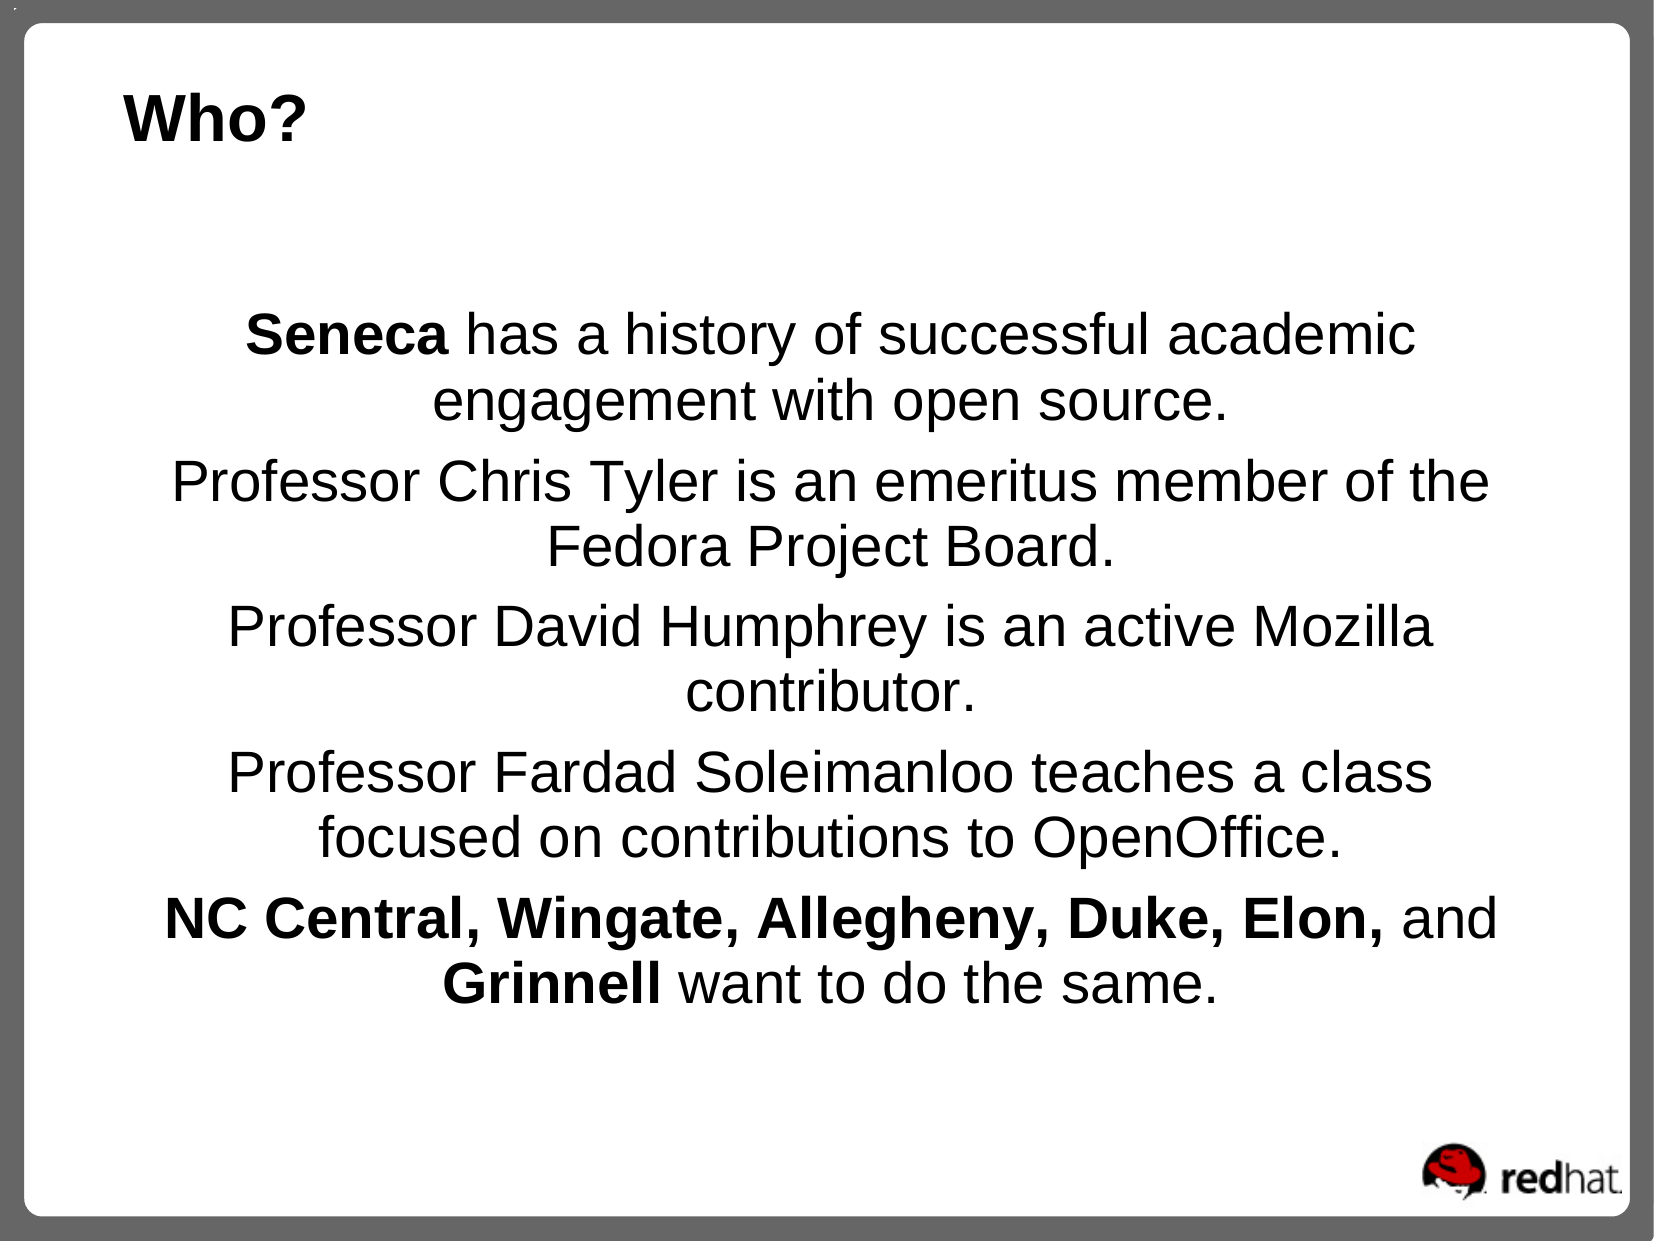

# Who?
Seneca has a history of successful academic engagement with open source.
Professor Chris Tyler is an emeritus member of the Fedora Project Board.
Professor David Humphrey is an active Mozilla contributor.
Professor Fardad Soleimanloo teaches a class focused on contributions to OpenOffice.
NC Central, Wingate, Allegheny, Duke, Elon, and Grinnell want to do the same.